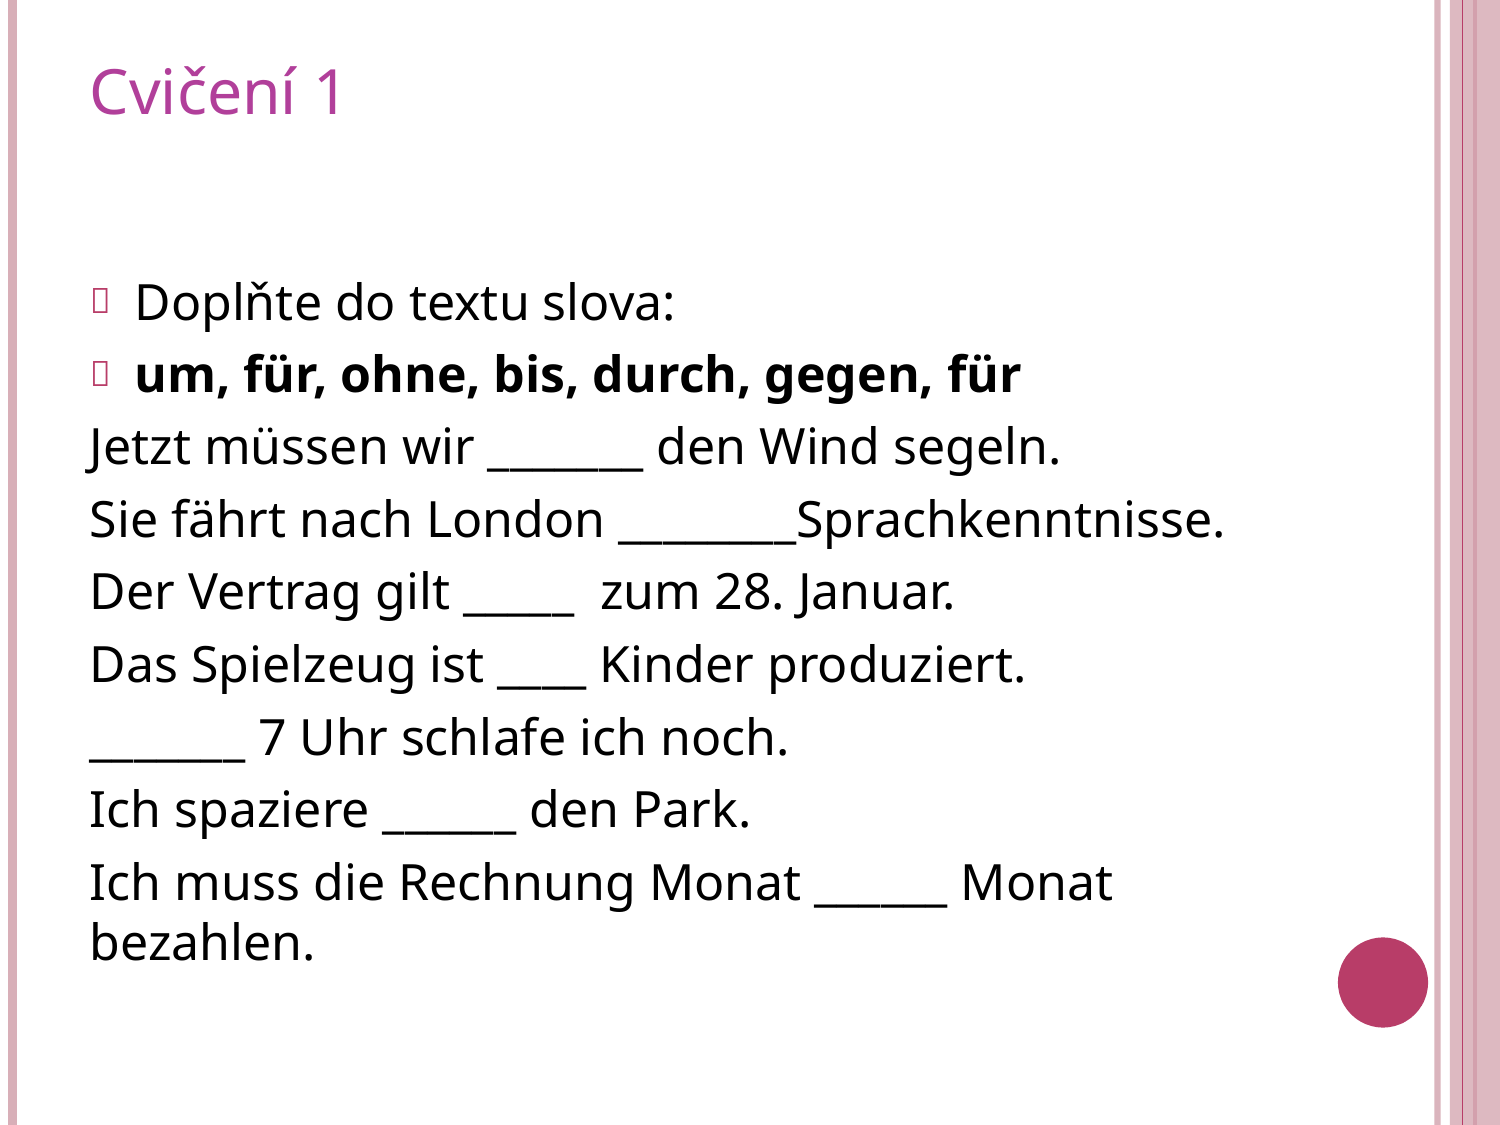

# Cvičení 1
Doplňte do textu slova:
um, für, ohne, bis, durch, gegen, für
Jetzt müssen wir _______ den Wind segeln.
Sie fährt nach London ________Sprachkenntnisse.
Der Vertrag gilt _____ zum 28. Januar.
Das Spielzeug ist ____ Kinder produziert.
_______ 7 Uhr schlafe ich noch.
Ich spaziere ______ den Park.
Ich muss die Rechnung Monat ______ Monat bezahlen.